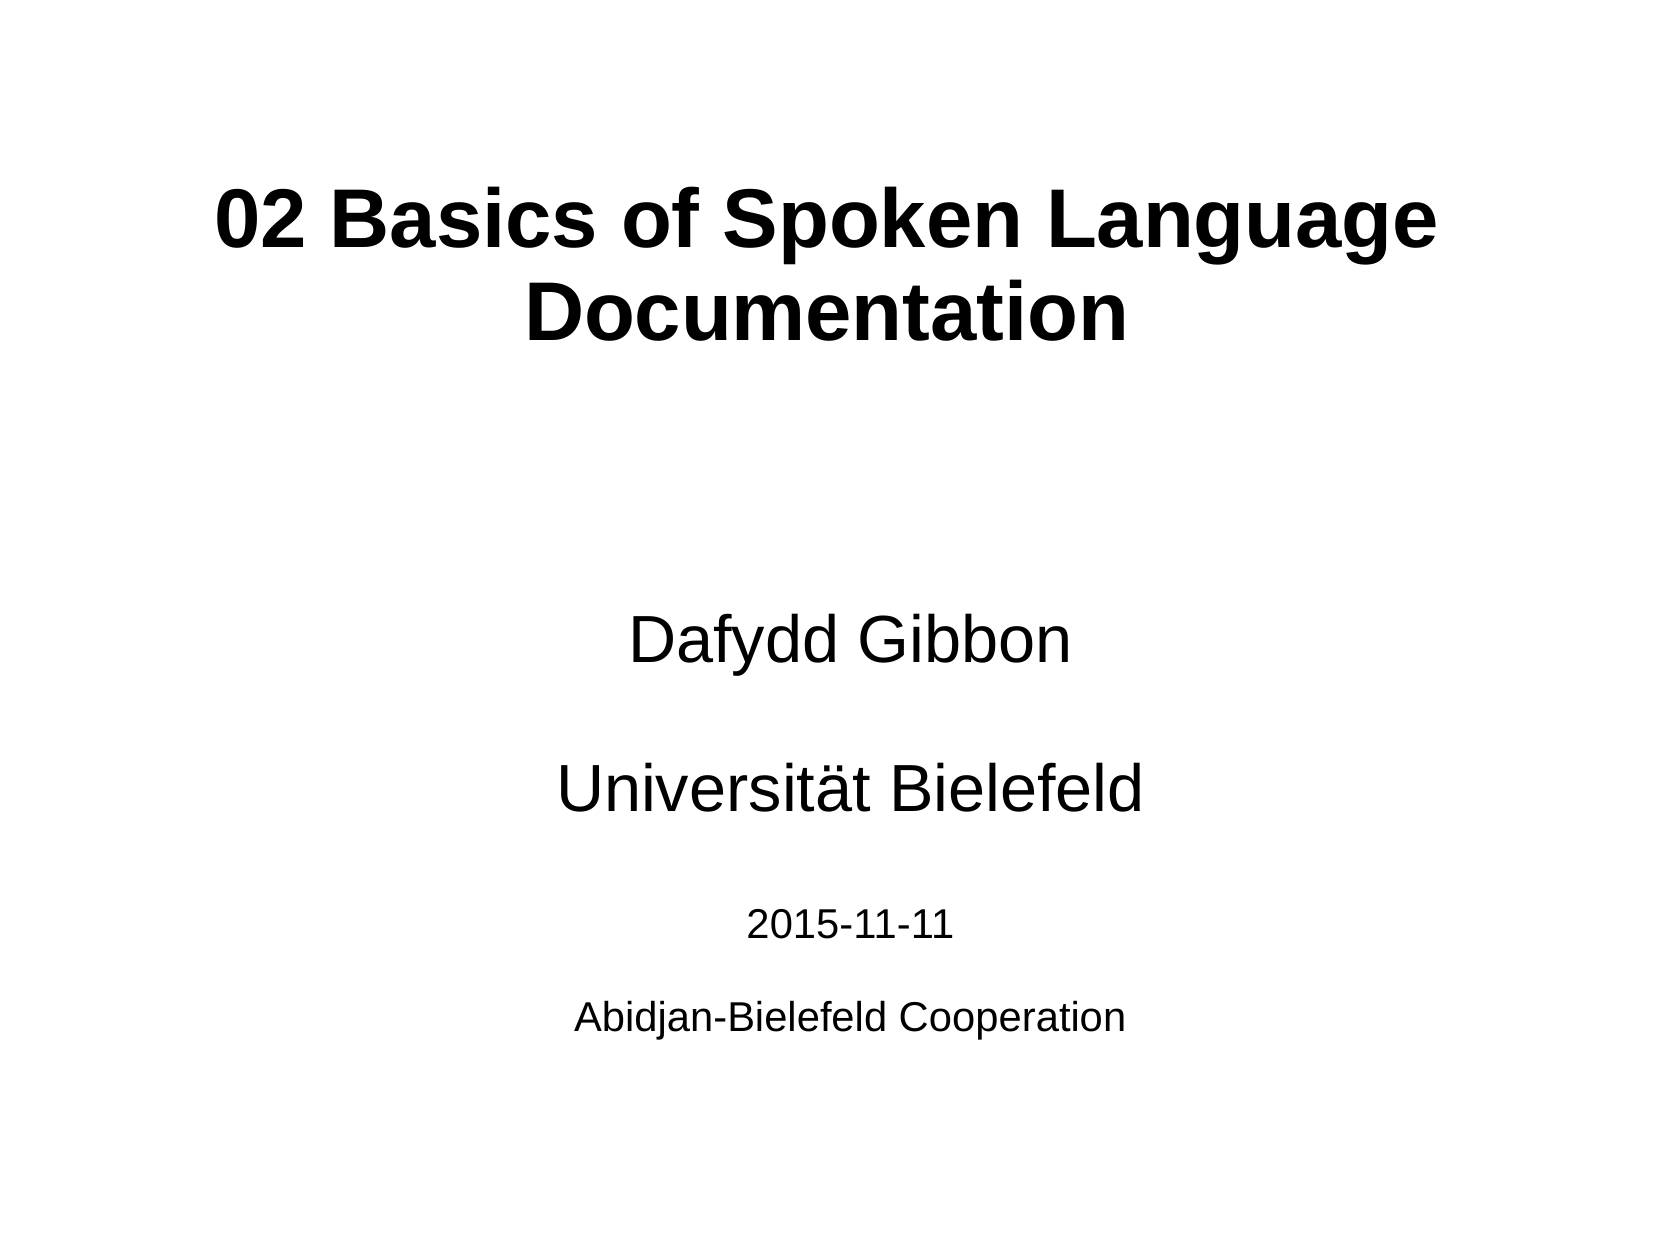

# 02 Basics of Spoken Language Documentation
Dafydd Gibbon
Universität Bielefeld
2015-11-11
Abidjan-Bielefeld Cooperation